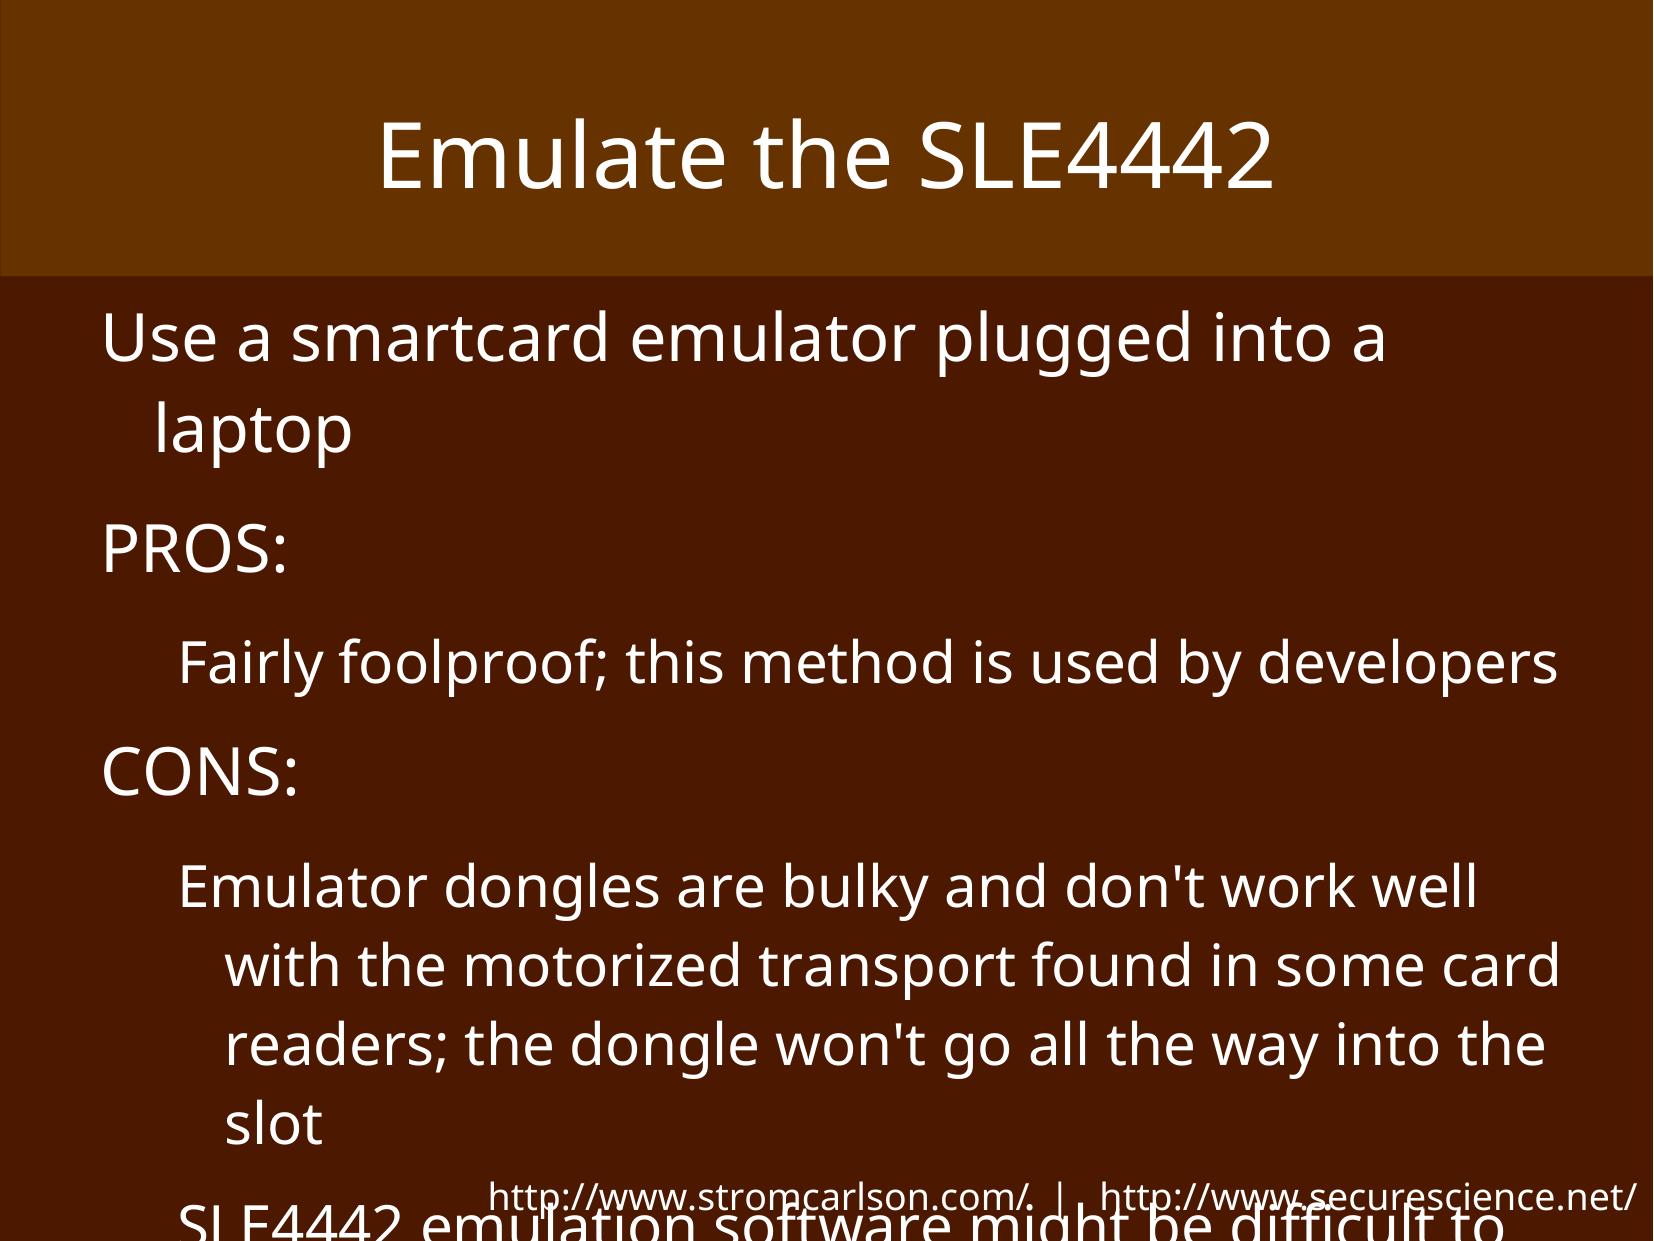

# Emulate the SLE4442
Use a smartcard emulator plugged into a laptop
PROS:
Fairly foolproof; this method is used by developers
CONS:
Emulator dongles are bulky and don't work well with the motorized transport found in some card readers; the dongle won't go all the way into the slot
SLE4442 emulation software might be difficult to obtain or might not exist at all